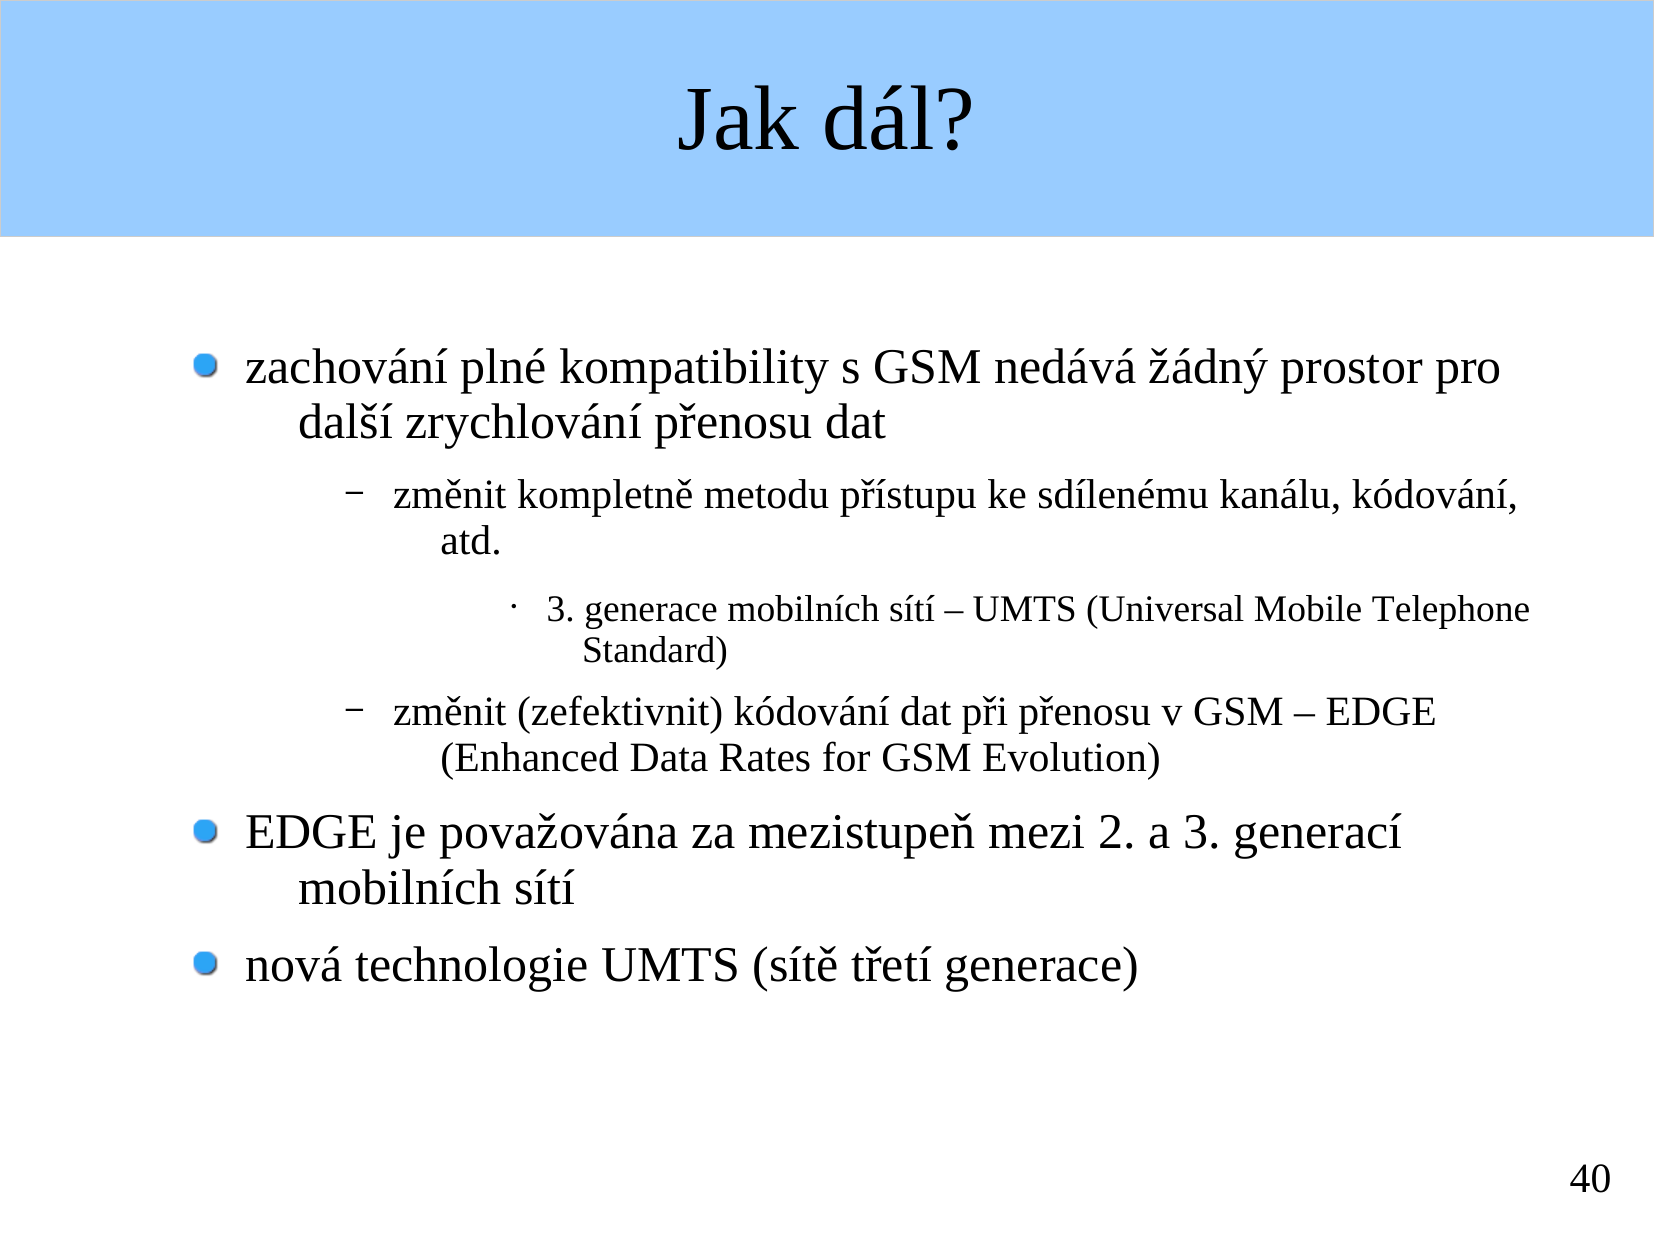

# Jak dál?
zachování plné kompatibility s GSM nedává žádný prostor pro další zrychlování přenosu dat
změnit kompletně metodu přístupu ke sdílenému kanálu, kódování, atd.
3. generace mobilních sítí – UMTS (Universal Mobile Telephone Standard)
změnit (zefektivnit) kódování dat při přenosu v GSM – EDGE (Enhanced Data Rates for GSM Evolution)
EDGE je považována za mezistupeň mezi 2. a 3. generací mobilních sítí
nová technologie UMTS (sítě třetí generace)